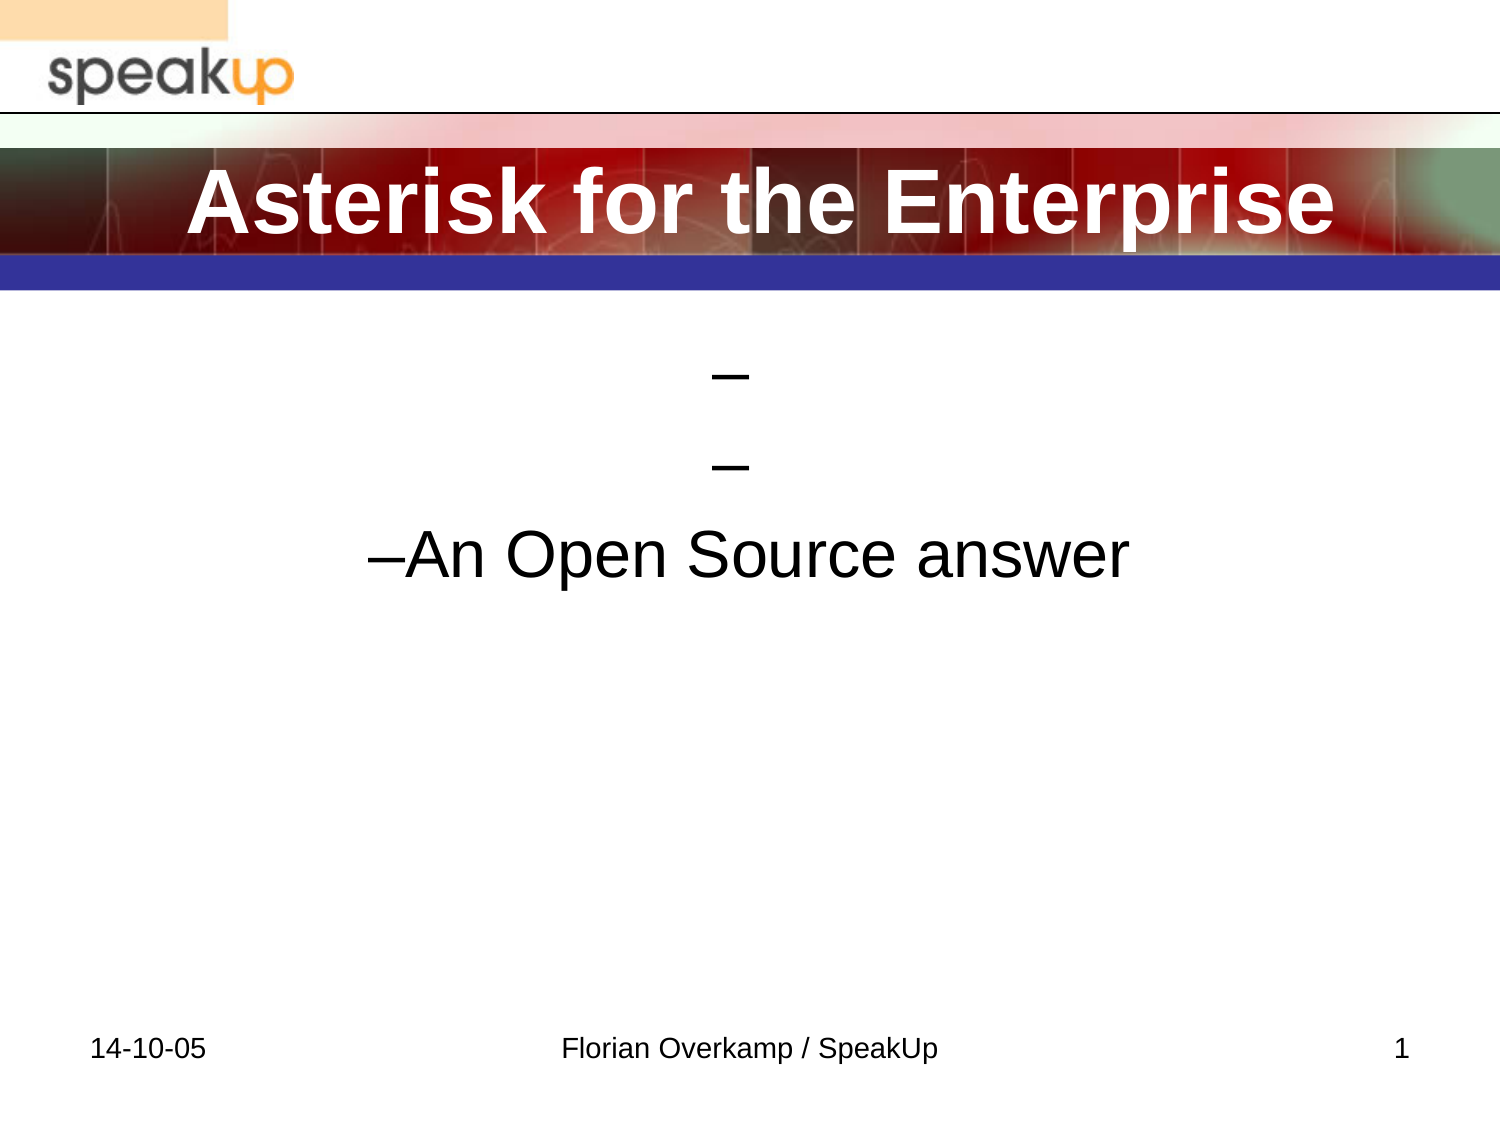

# Asterisk for the Enterprise
An Open Source answer
Florian Overkamp / SpeakUp
1